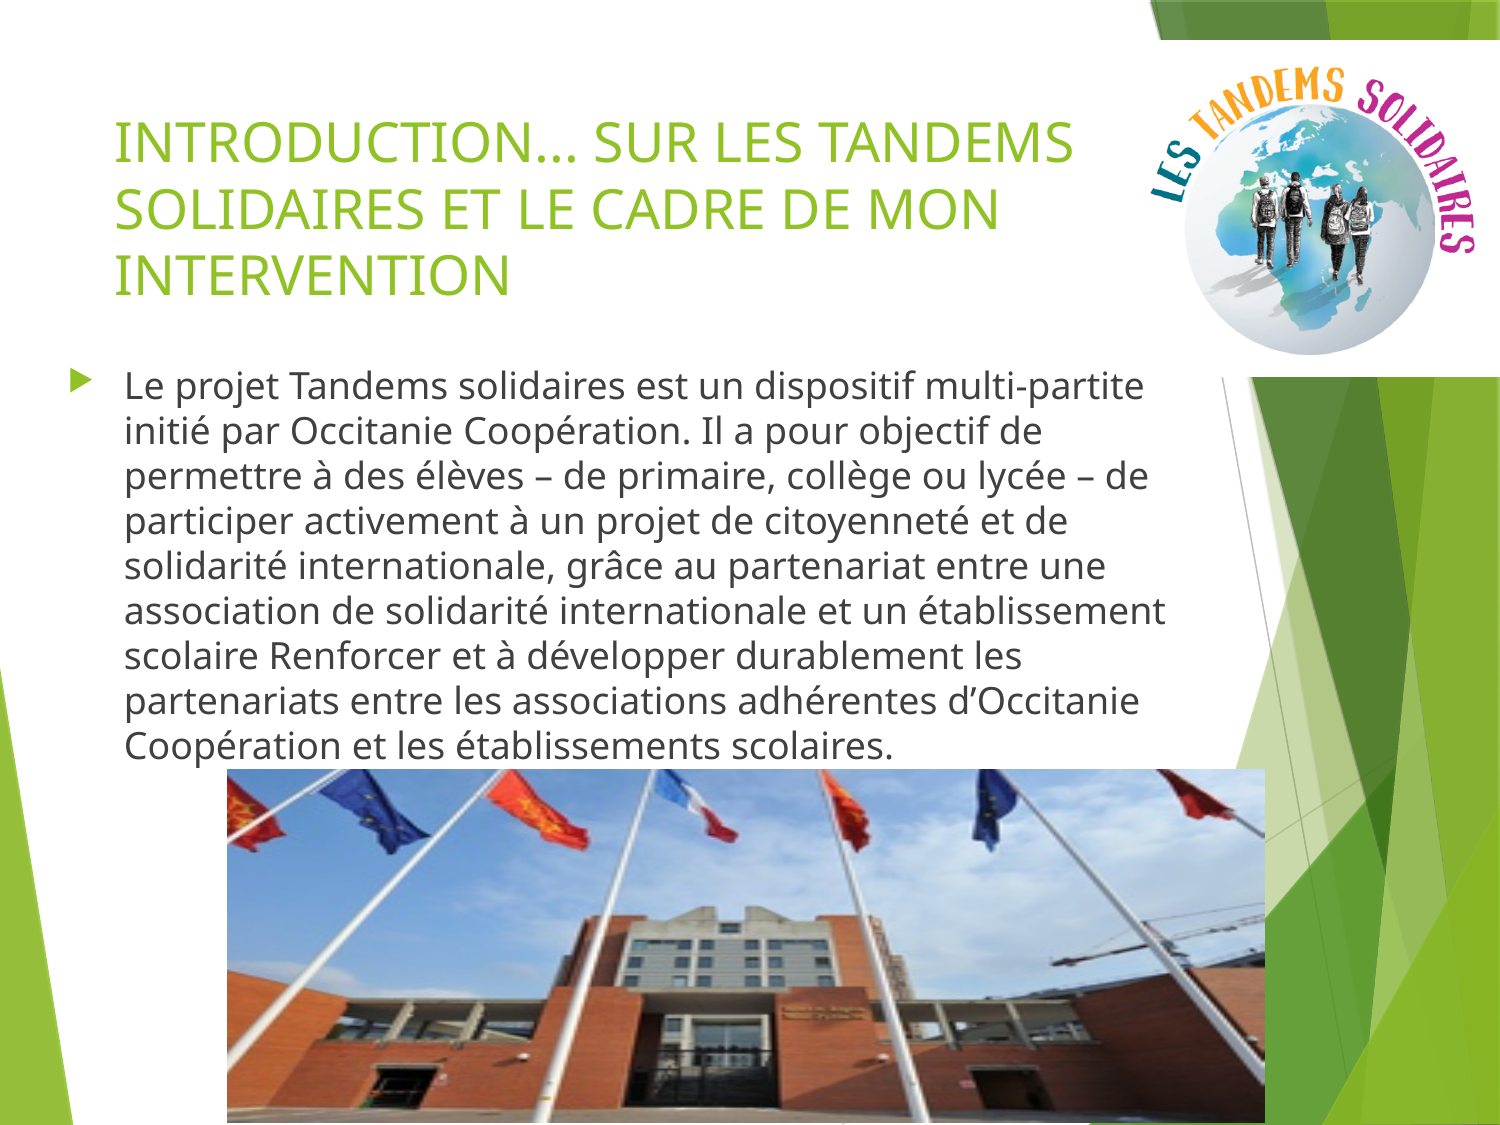

# INTRODUCTION... SUR LES TANDEMS SOLIDAIRES ET LE CADRE DE MON INTERVENTION
Le projet Tandems solidaires est un dispositif multi-partite initié par Occitanie Coopération. Il a pour objectif de permettre à des élèves – de primaire, collège ou lycée – de participer activement à un projet de citoyenneté et de solidarité internationale, grâce au partenariat entre une association de solidarité internationale et un établissement scolaire Renforcer et à développer durablement les partenariats entre les associations adhérentes d’Occitanie Coopération et les établissements scolaires.